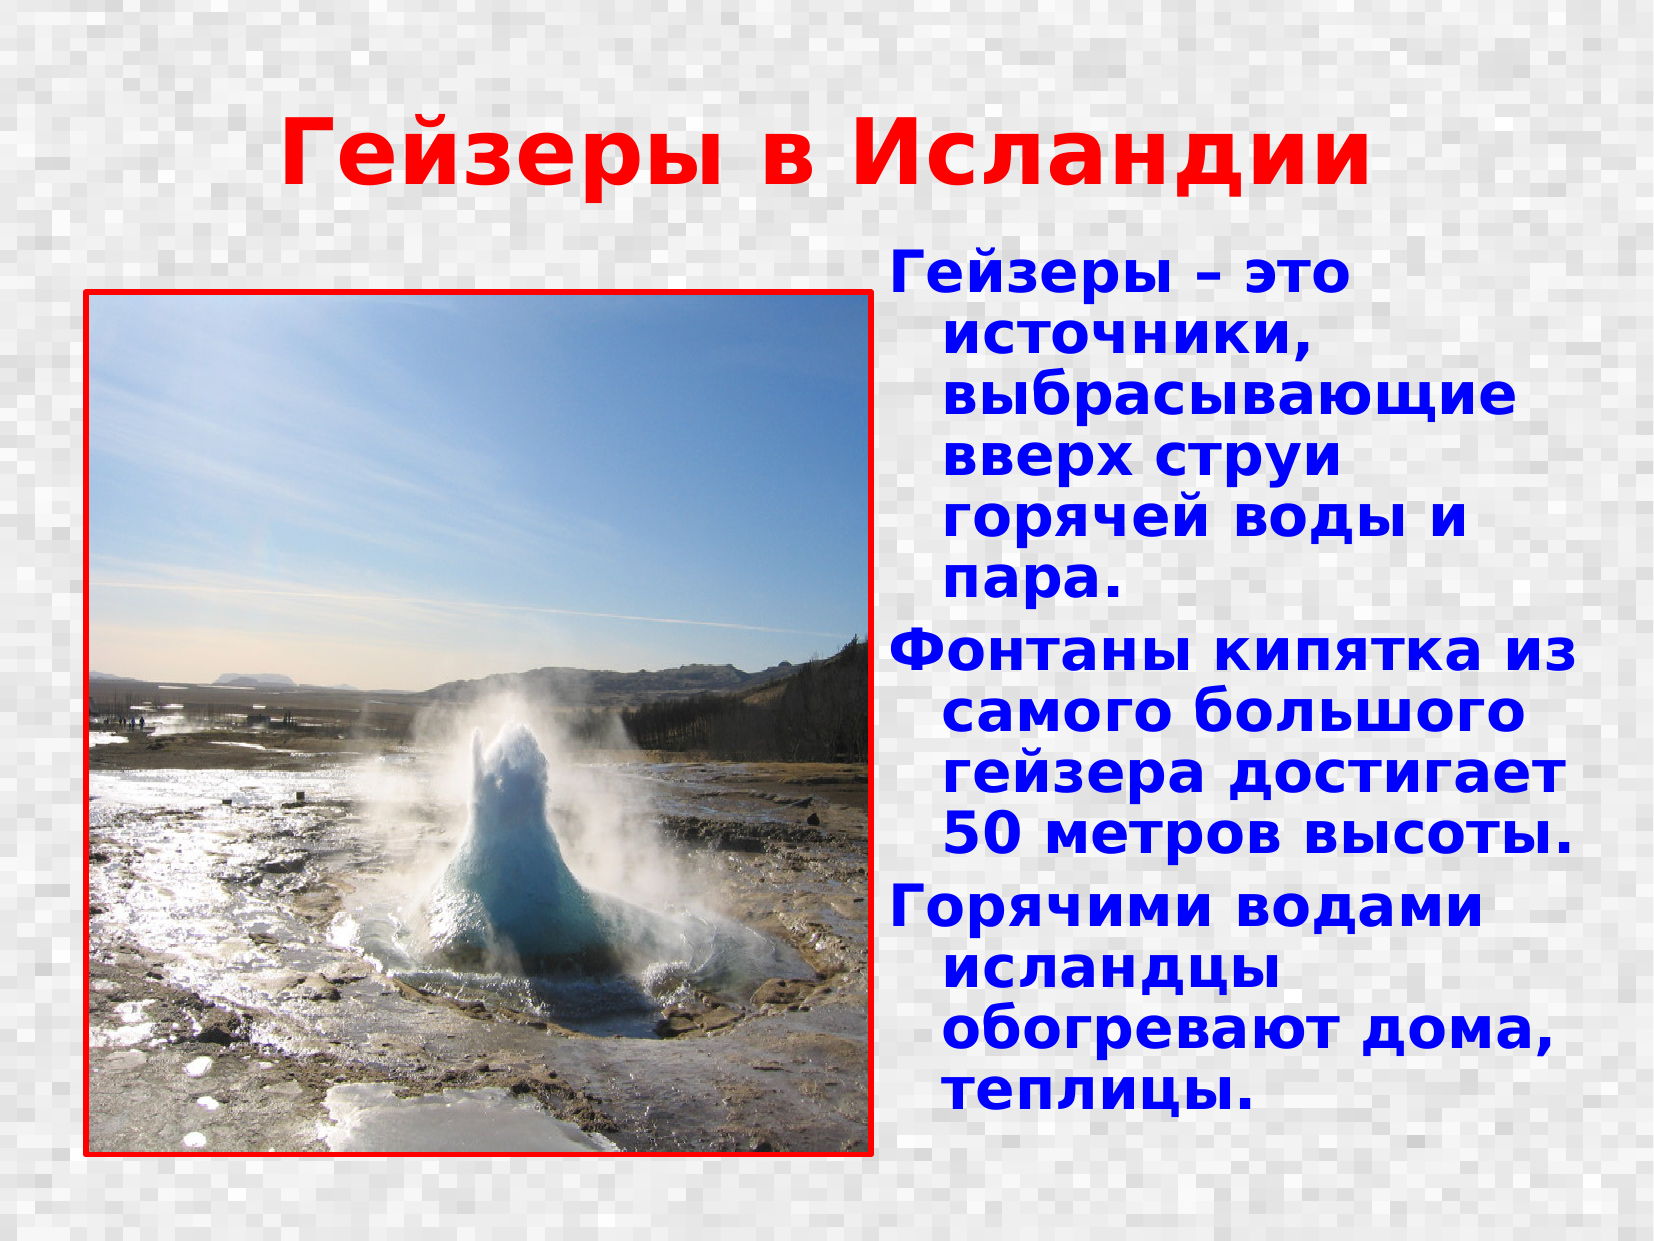

# Гейзеры в Исландии
Гейзеры – это источники, выбрасывающие вверх струи горячей воды и пара.
Фонтаны кипятка из самого большого гейзера достигает 50 метров высоты.
Горячими водами исландцы обогревают дома, теплицы.